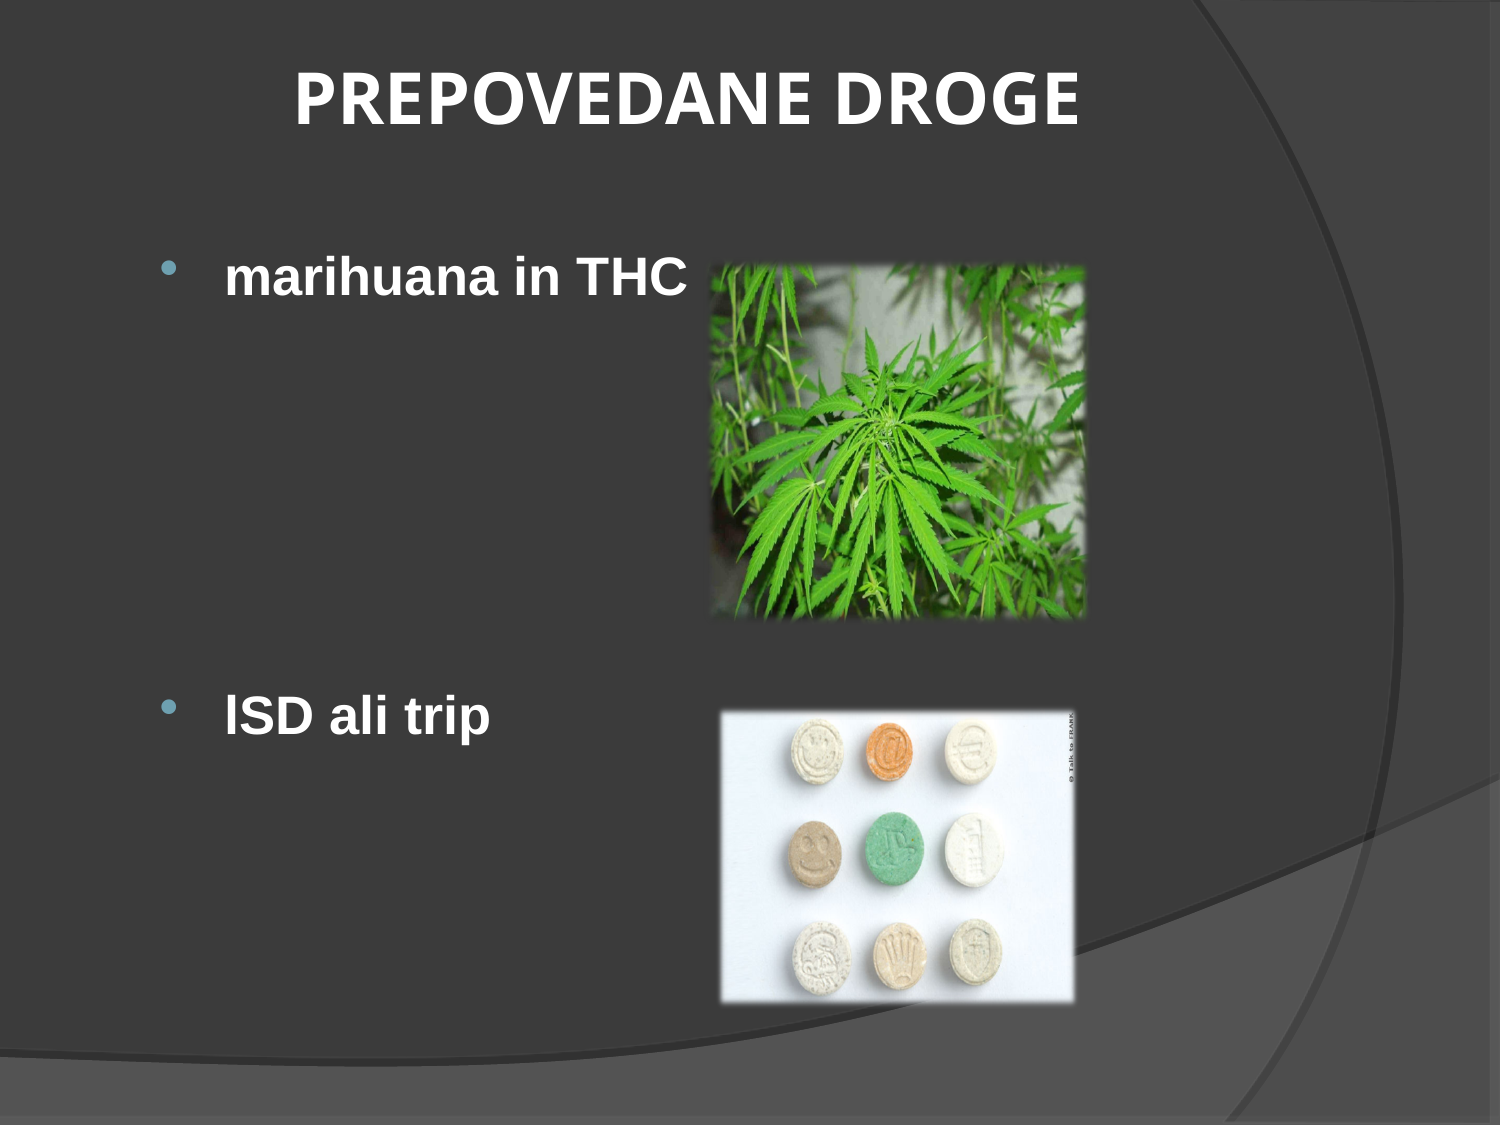

# PREPOVEDANE DROGE
marihuana in THC
lSD ali trip